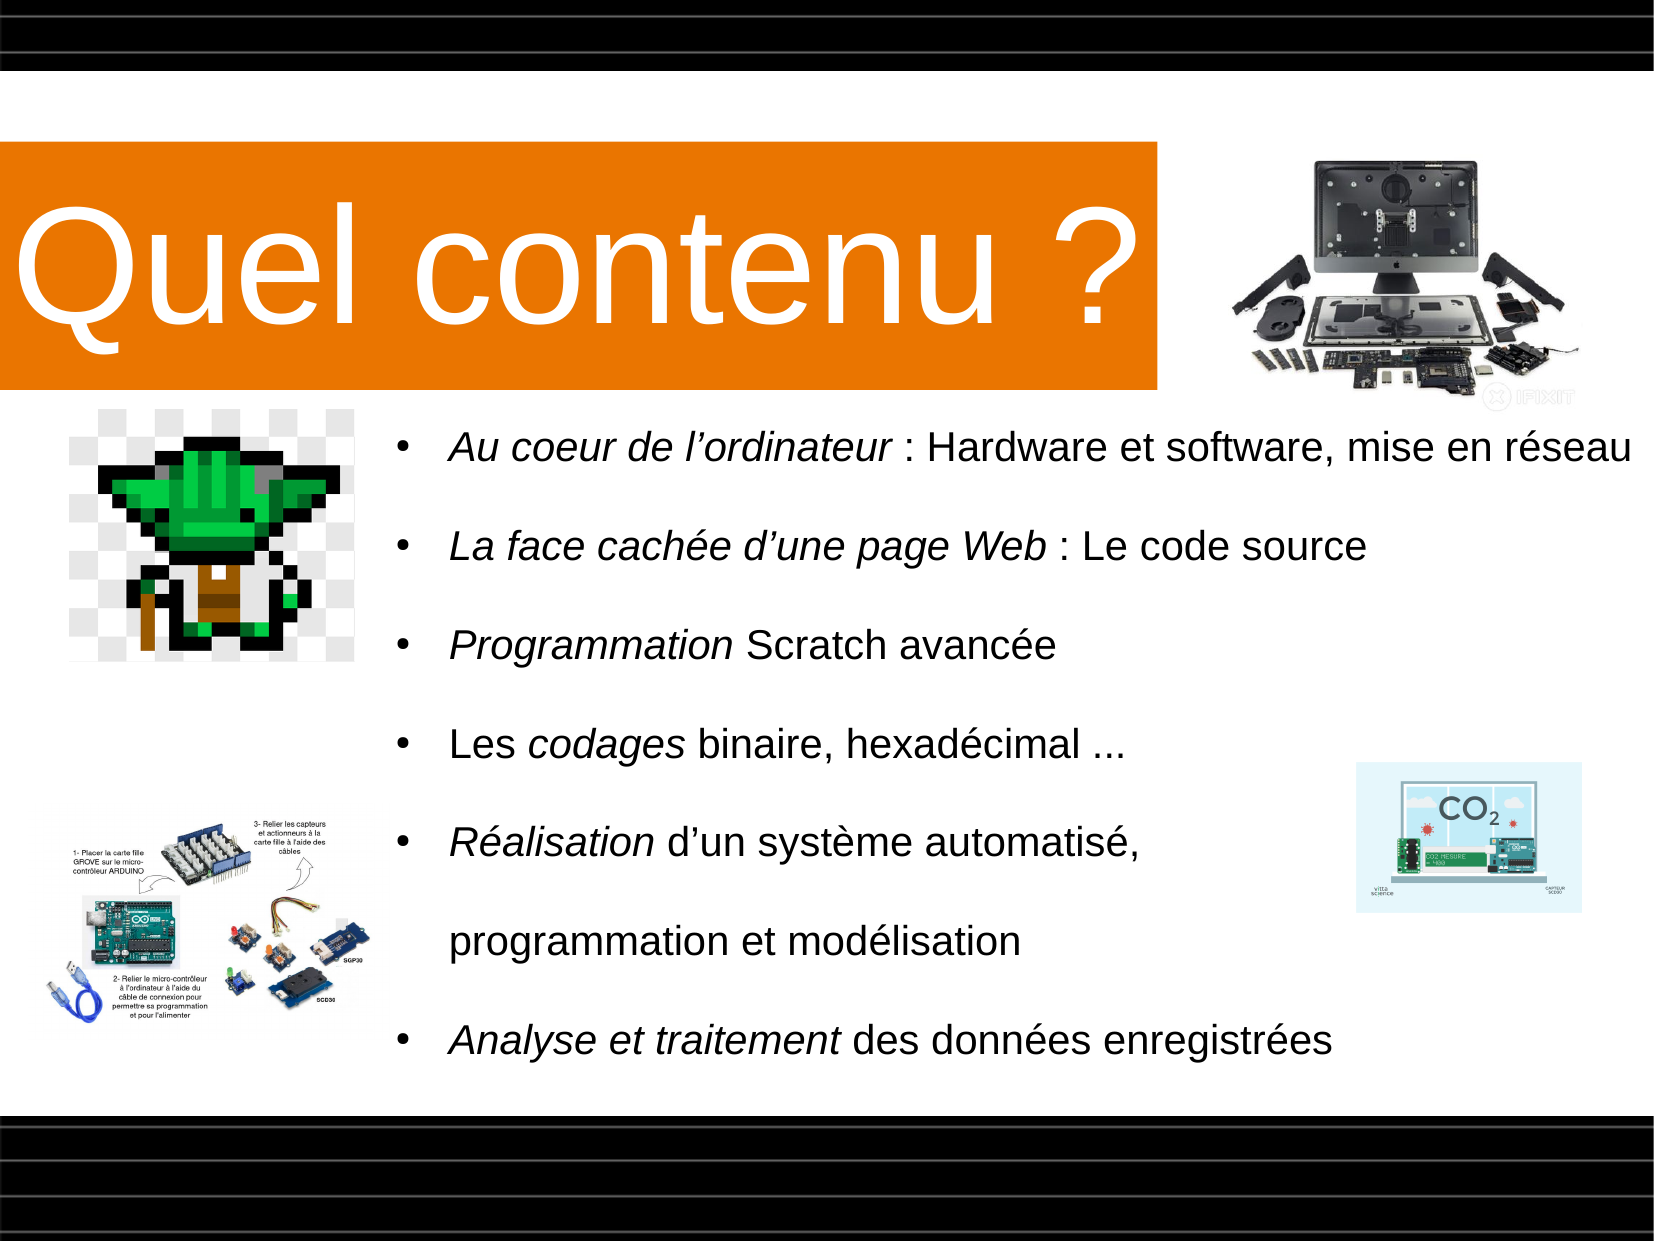

# Quel contenu ?
Au coeur de l’ordinateur : Hardware et software, mise en réseau
La face cachée d’une page Web : Le code source
Programmation Scratch avancée
Les codages binaire, hexadécimal ...
Réalisation d’un système automatisé,
programmation et modélisation
Analyse et traitement des données enregistrées